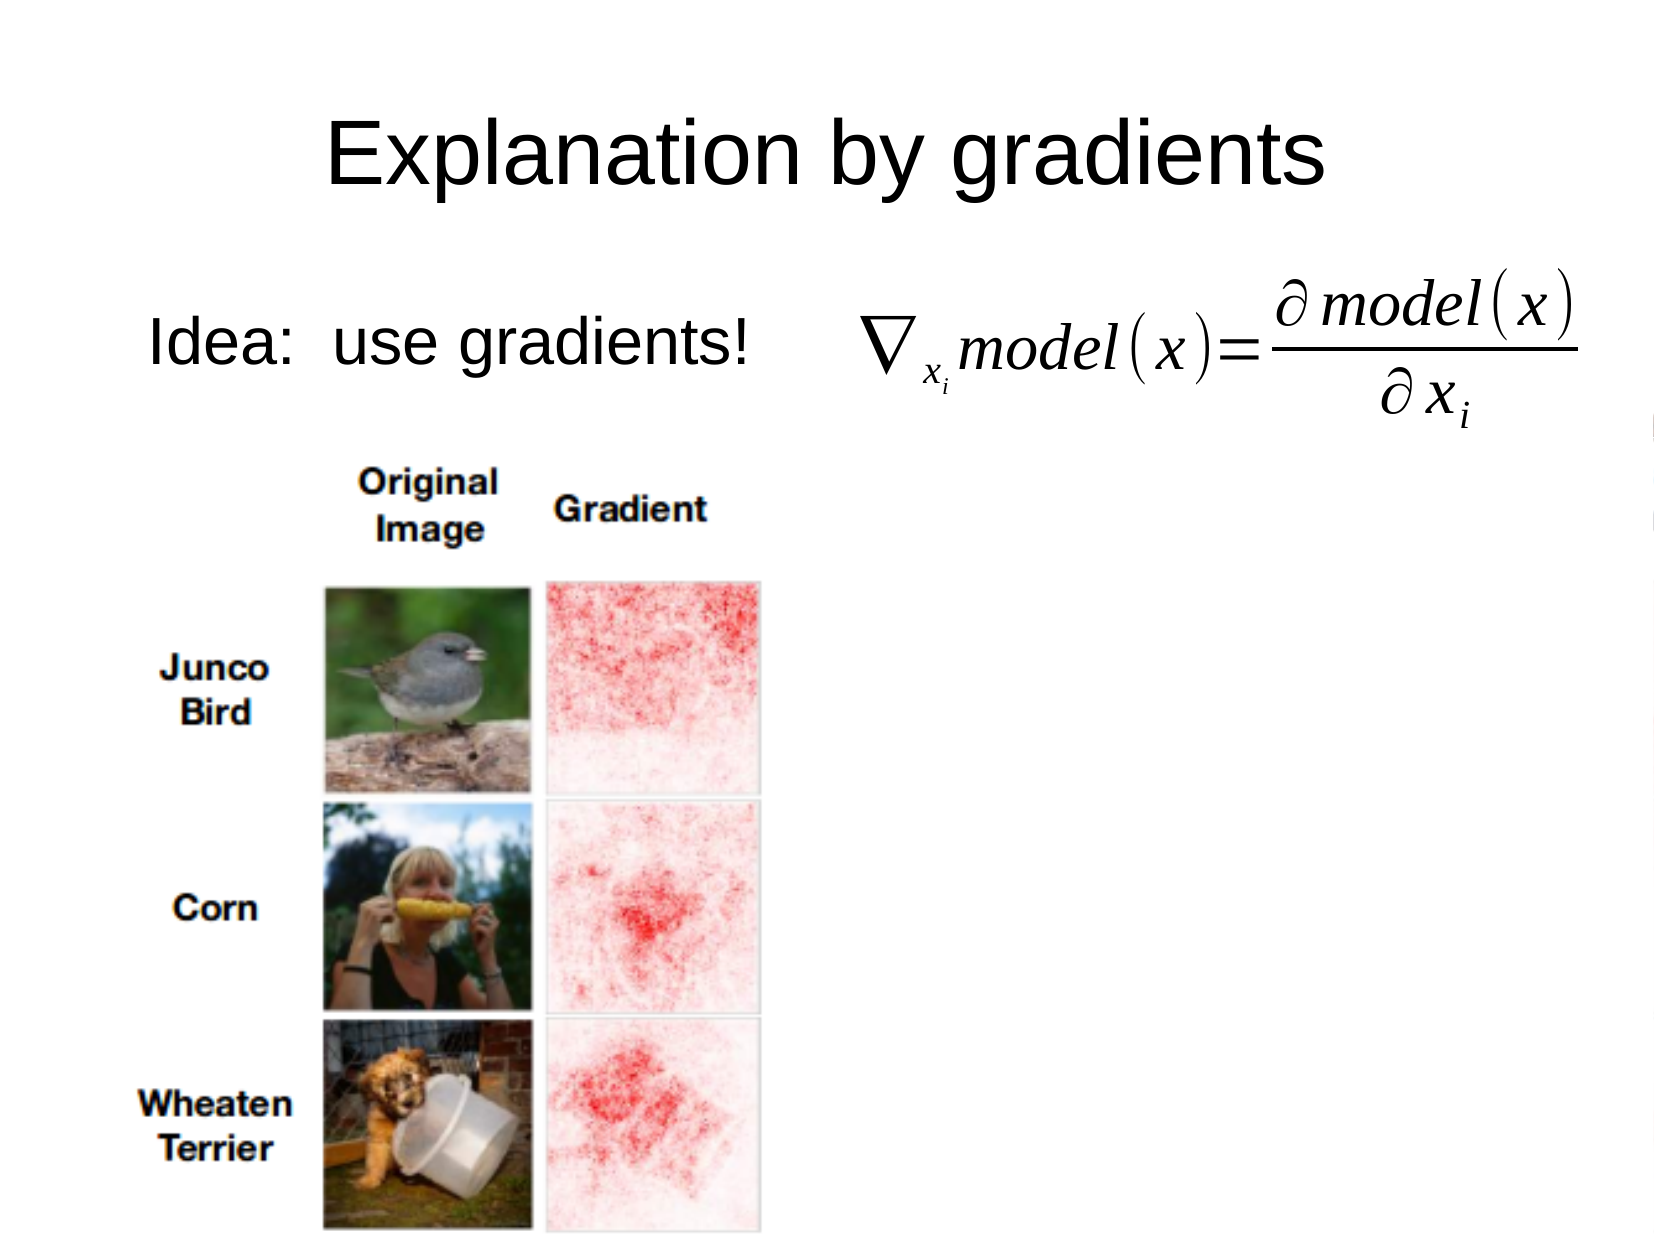

# Explanation by gradients
Idea: use gradients!
18